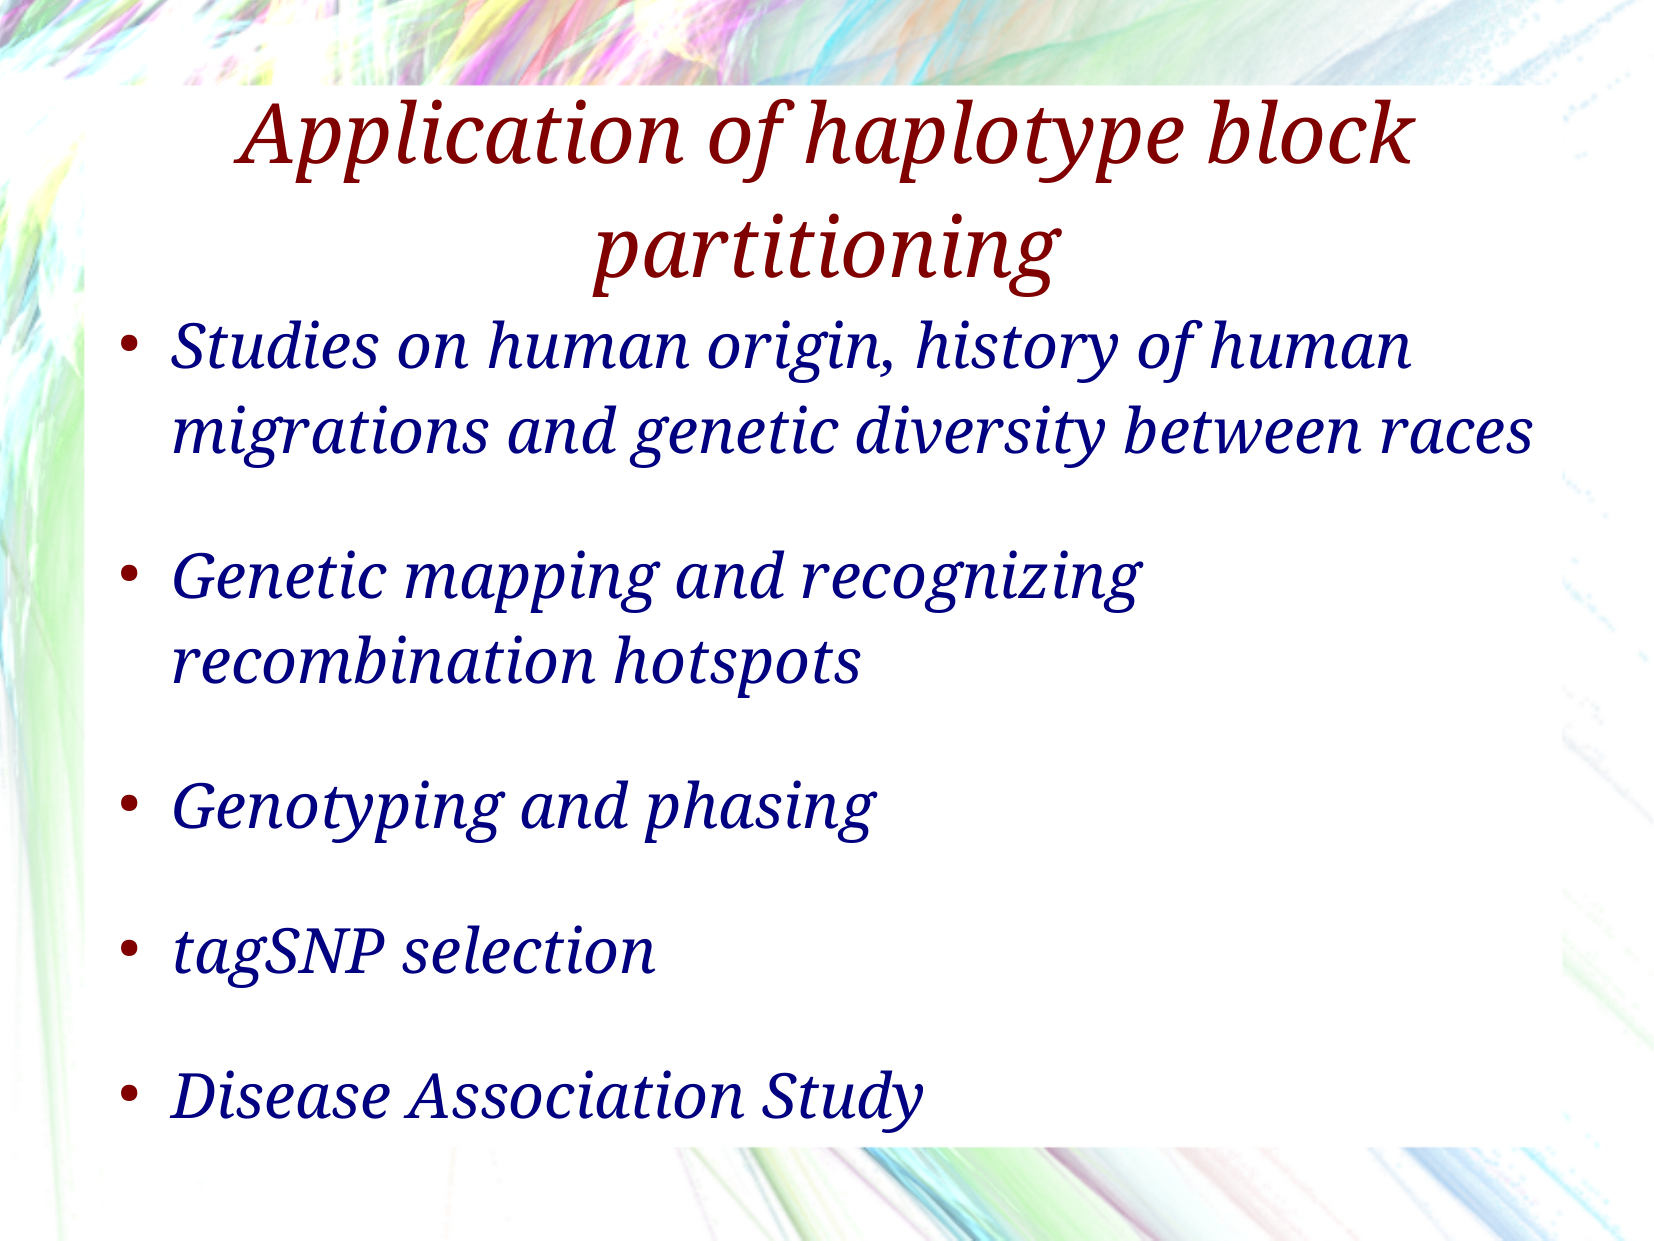

# Application of haplotype block partitioning
Studies on human origin, history of human migrations and genetic diversity between races
Genetic mapping and recognizing recombination hotspots
Genotyping and phasing
tagSNP selection
Disease Association Study